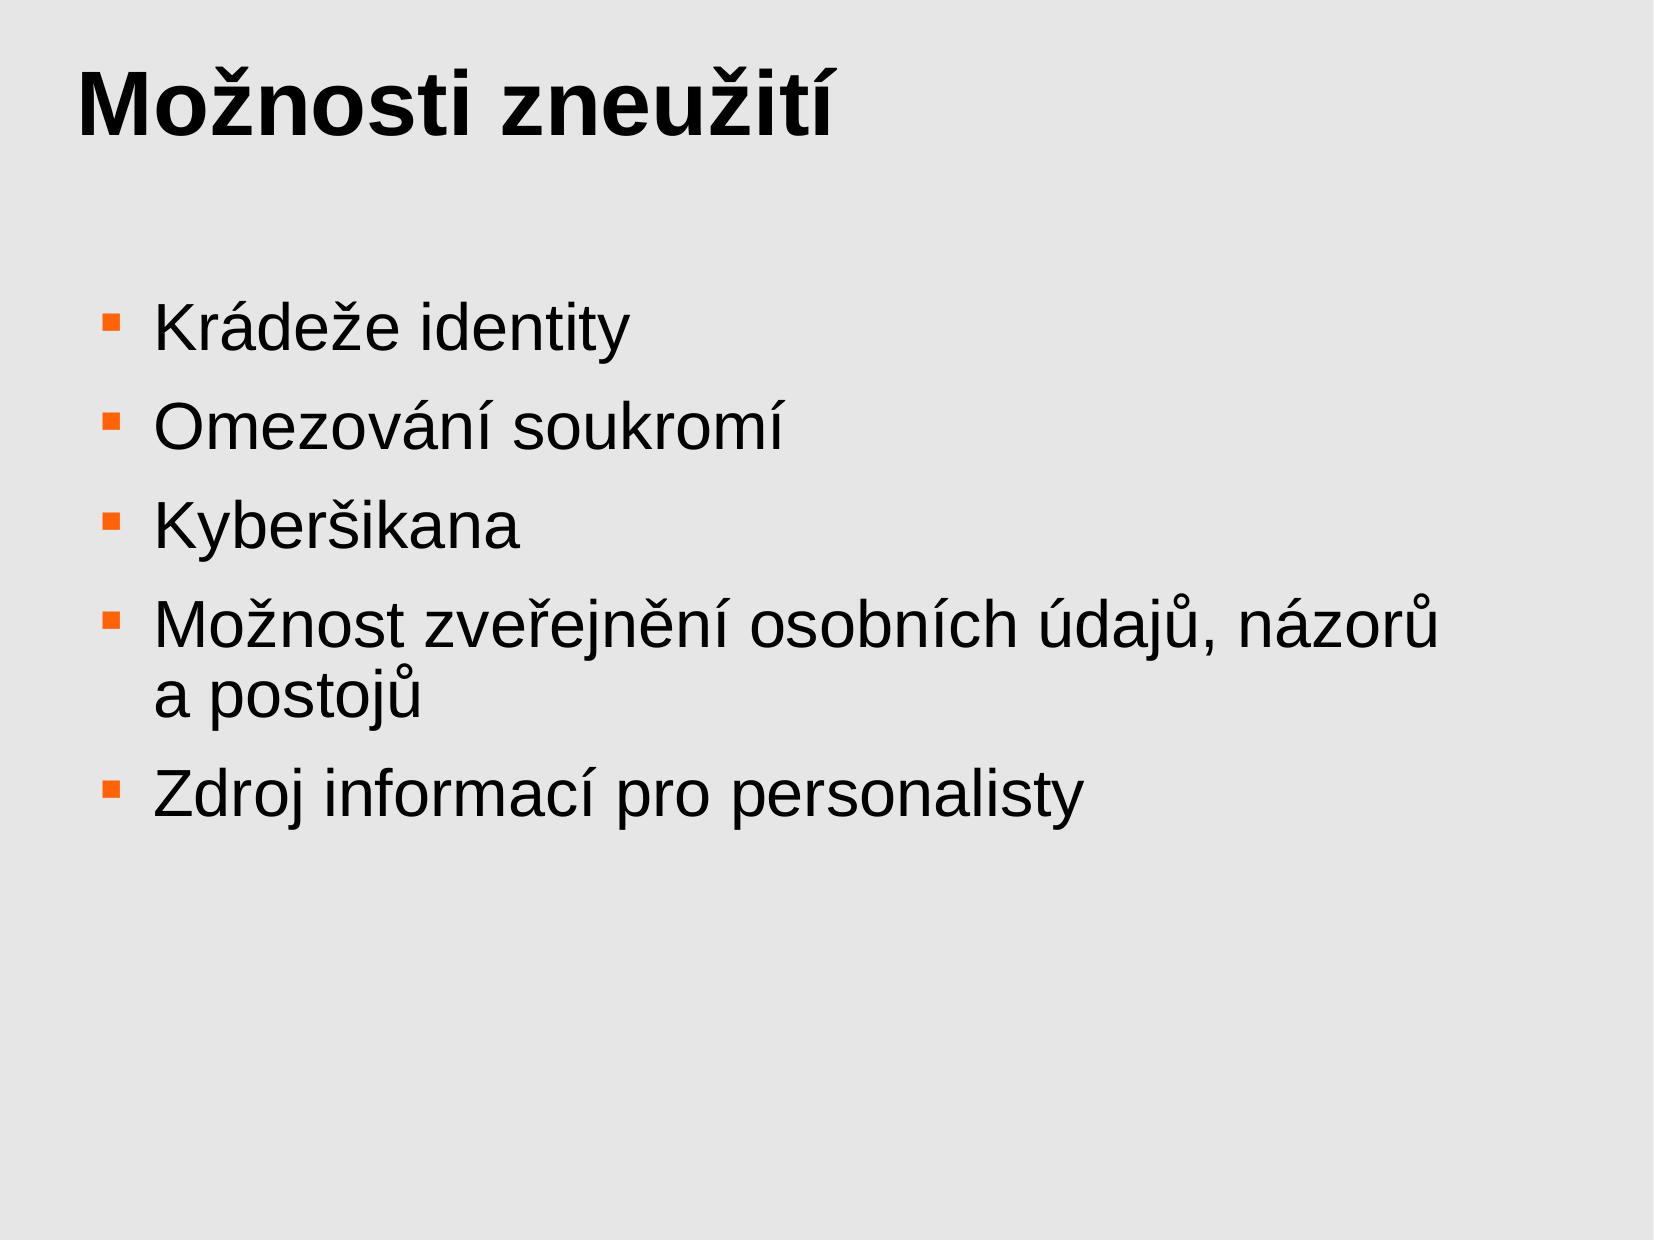

# Možnosti zneužití
Krádeže identity
Omezování soukromí
Kyberšikana
Možnost zveřejnění osobních údajů, názorů
a postojů
Zdroj informací pro personalisty